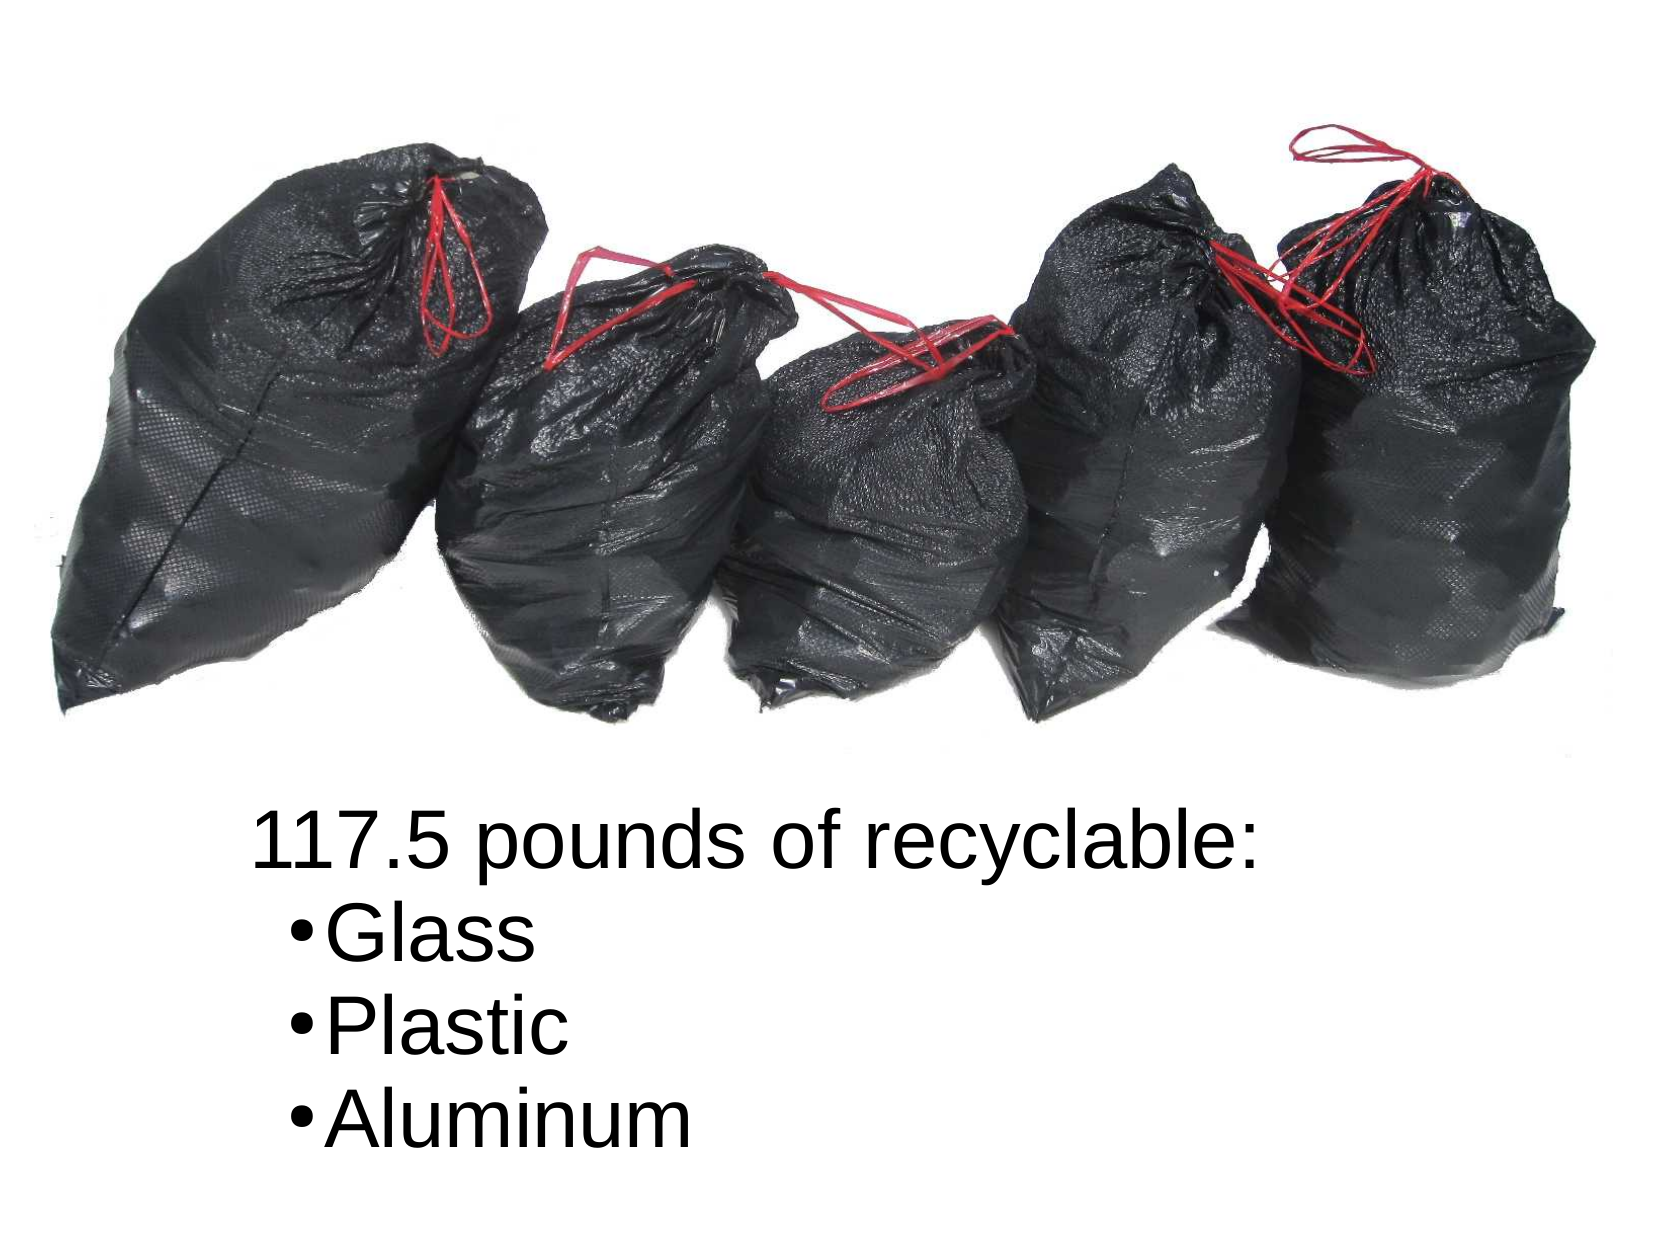

117.5 pounds of recyclable:
Glass
Plastic
Aluminum